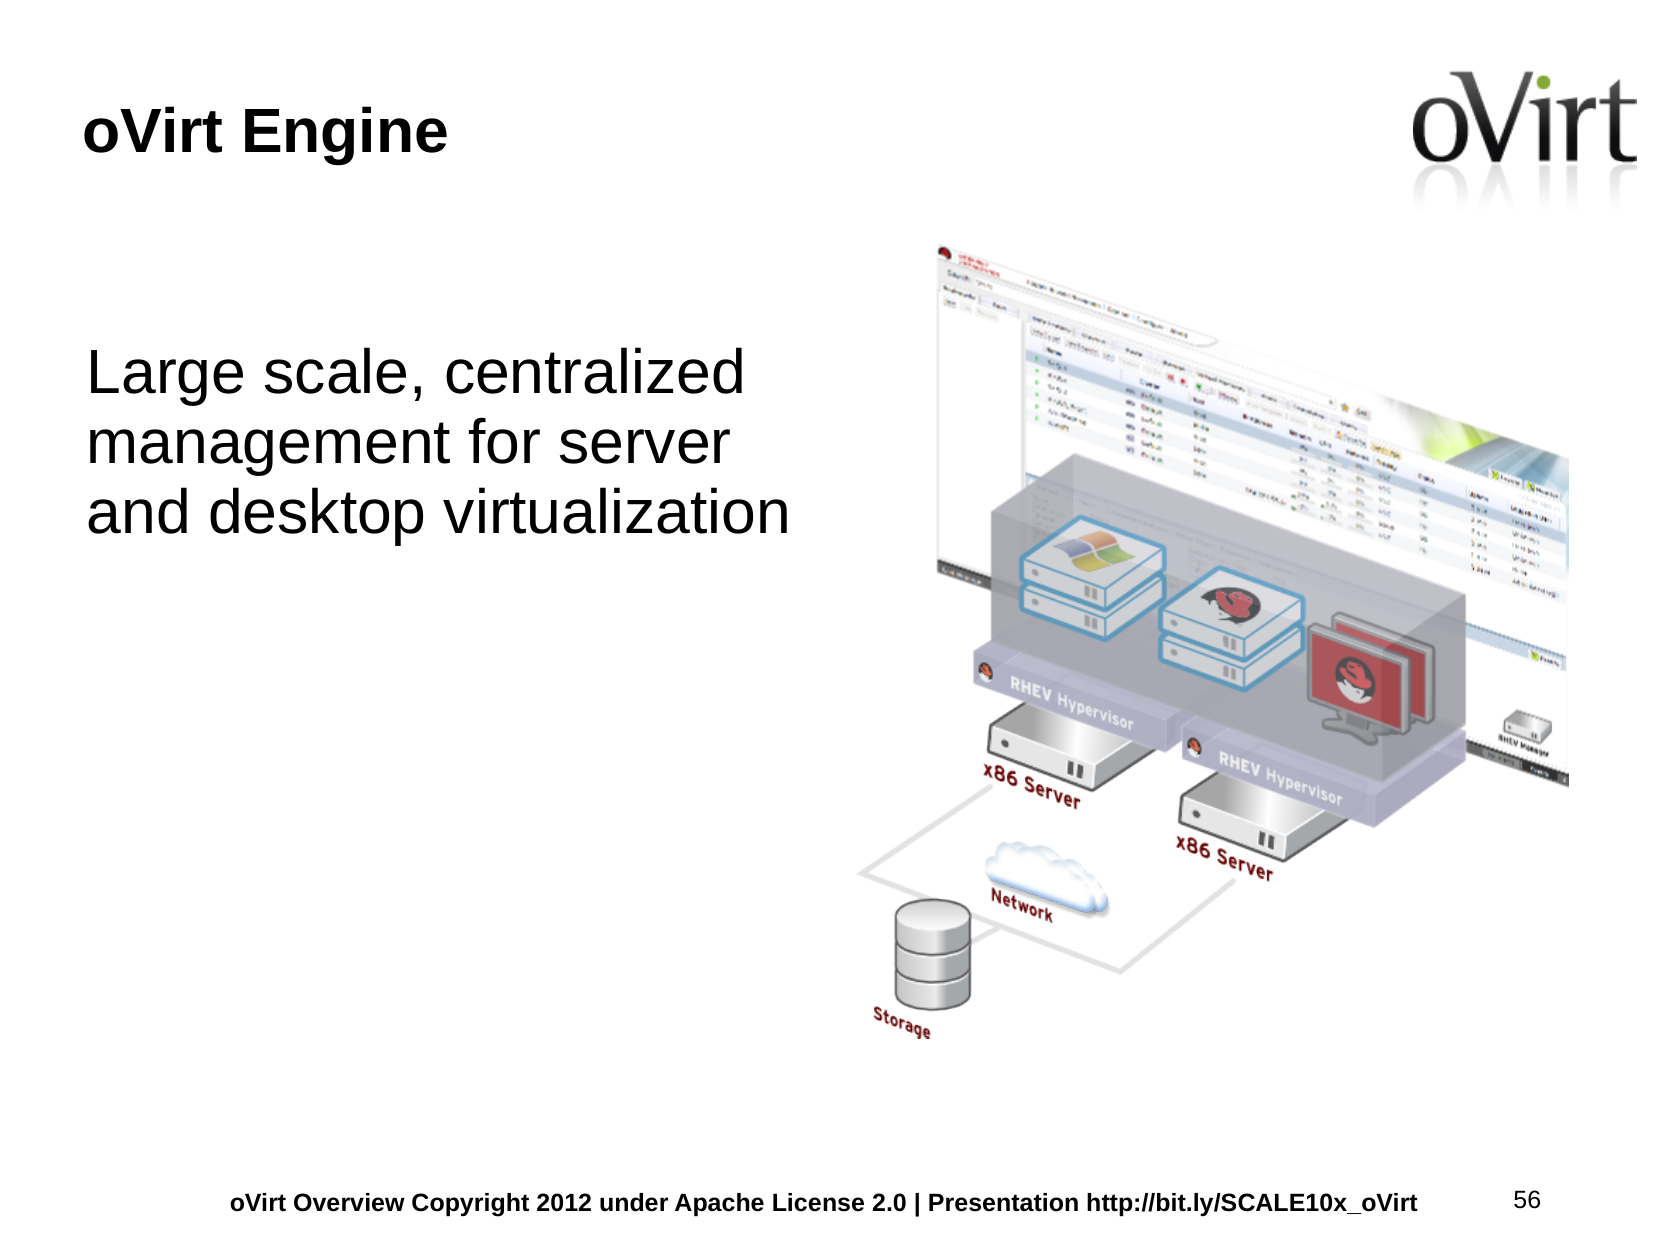

oVirt Engine
# Large scale, centralized management for server and desktop virtualization